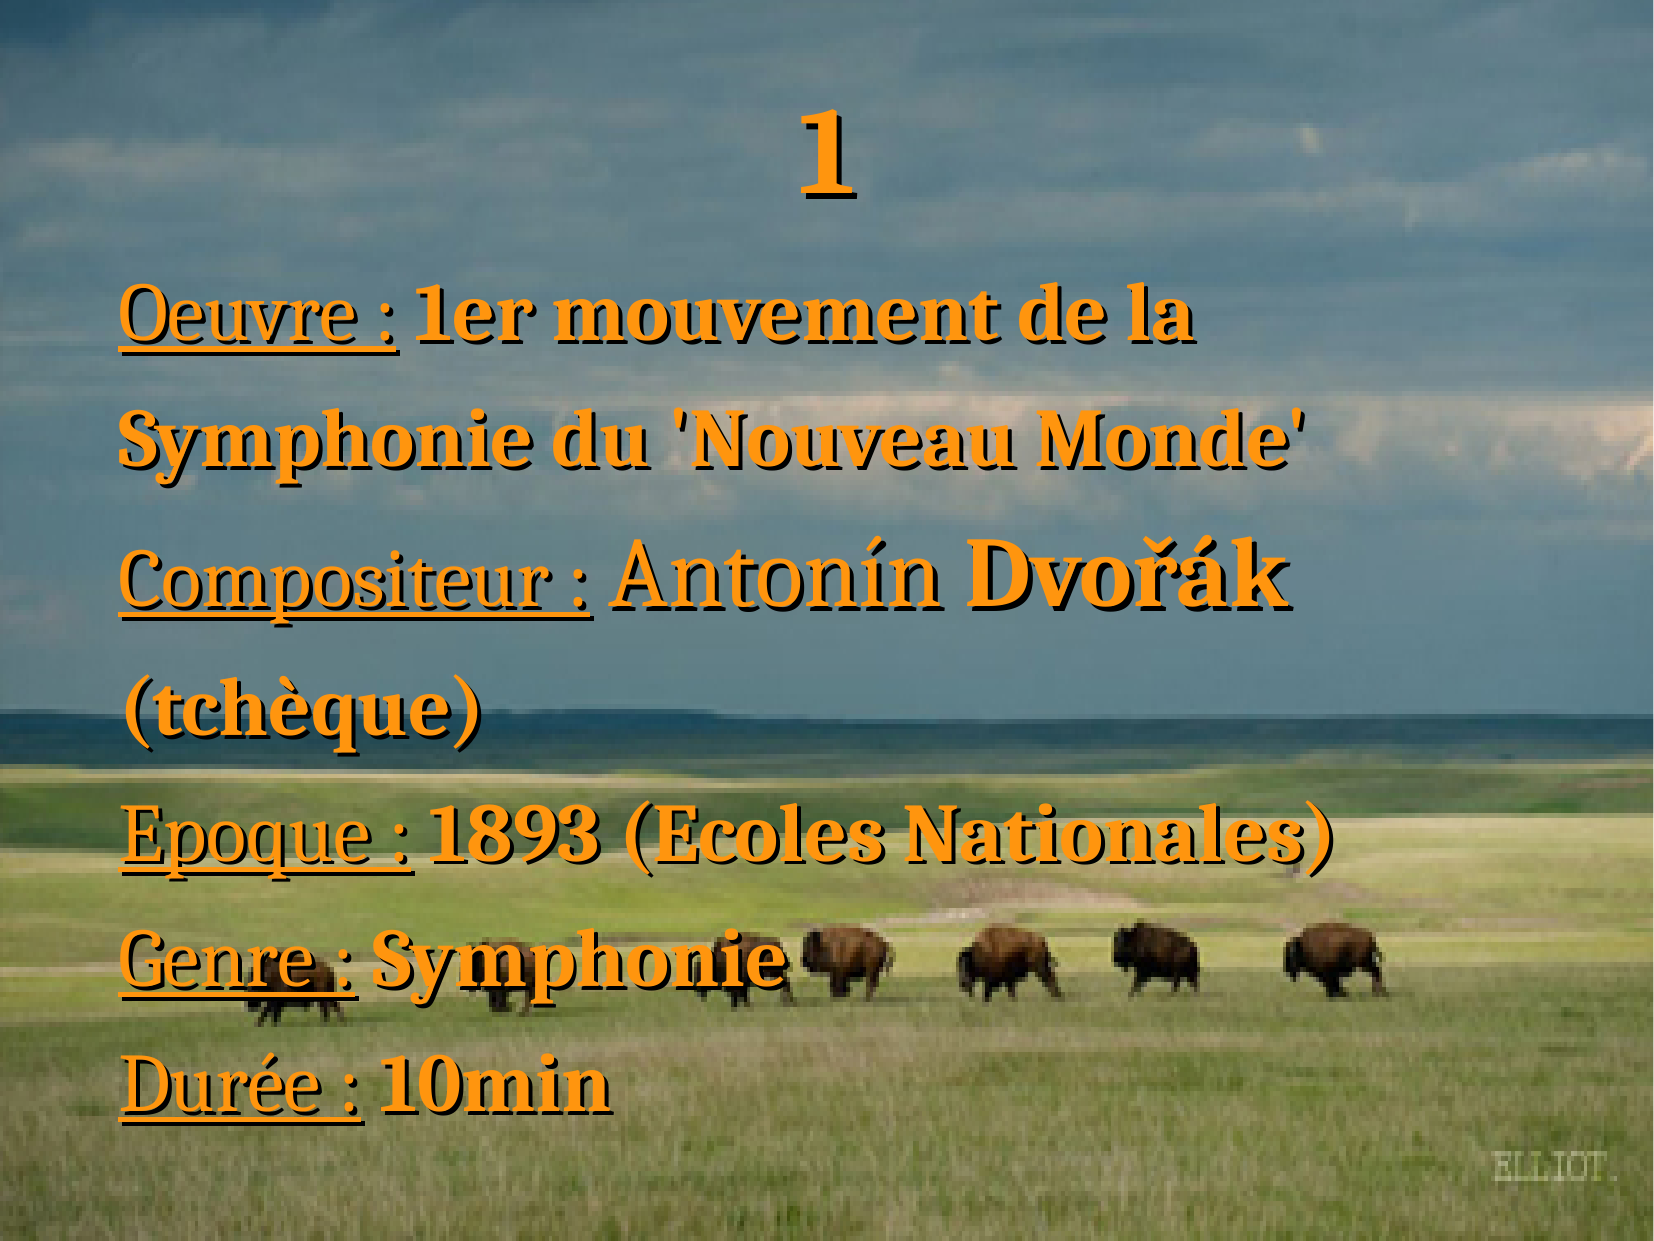

# 1
Oeuvre : 1er mouvement de la
Symphonie du 'Nouveau Monde'
Compositeur : Antonín Dvořák
(tchèque)
Epoque : 1893 (Ecoles Nationales)
Genre : Symphonie
Durée : 10min